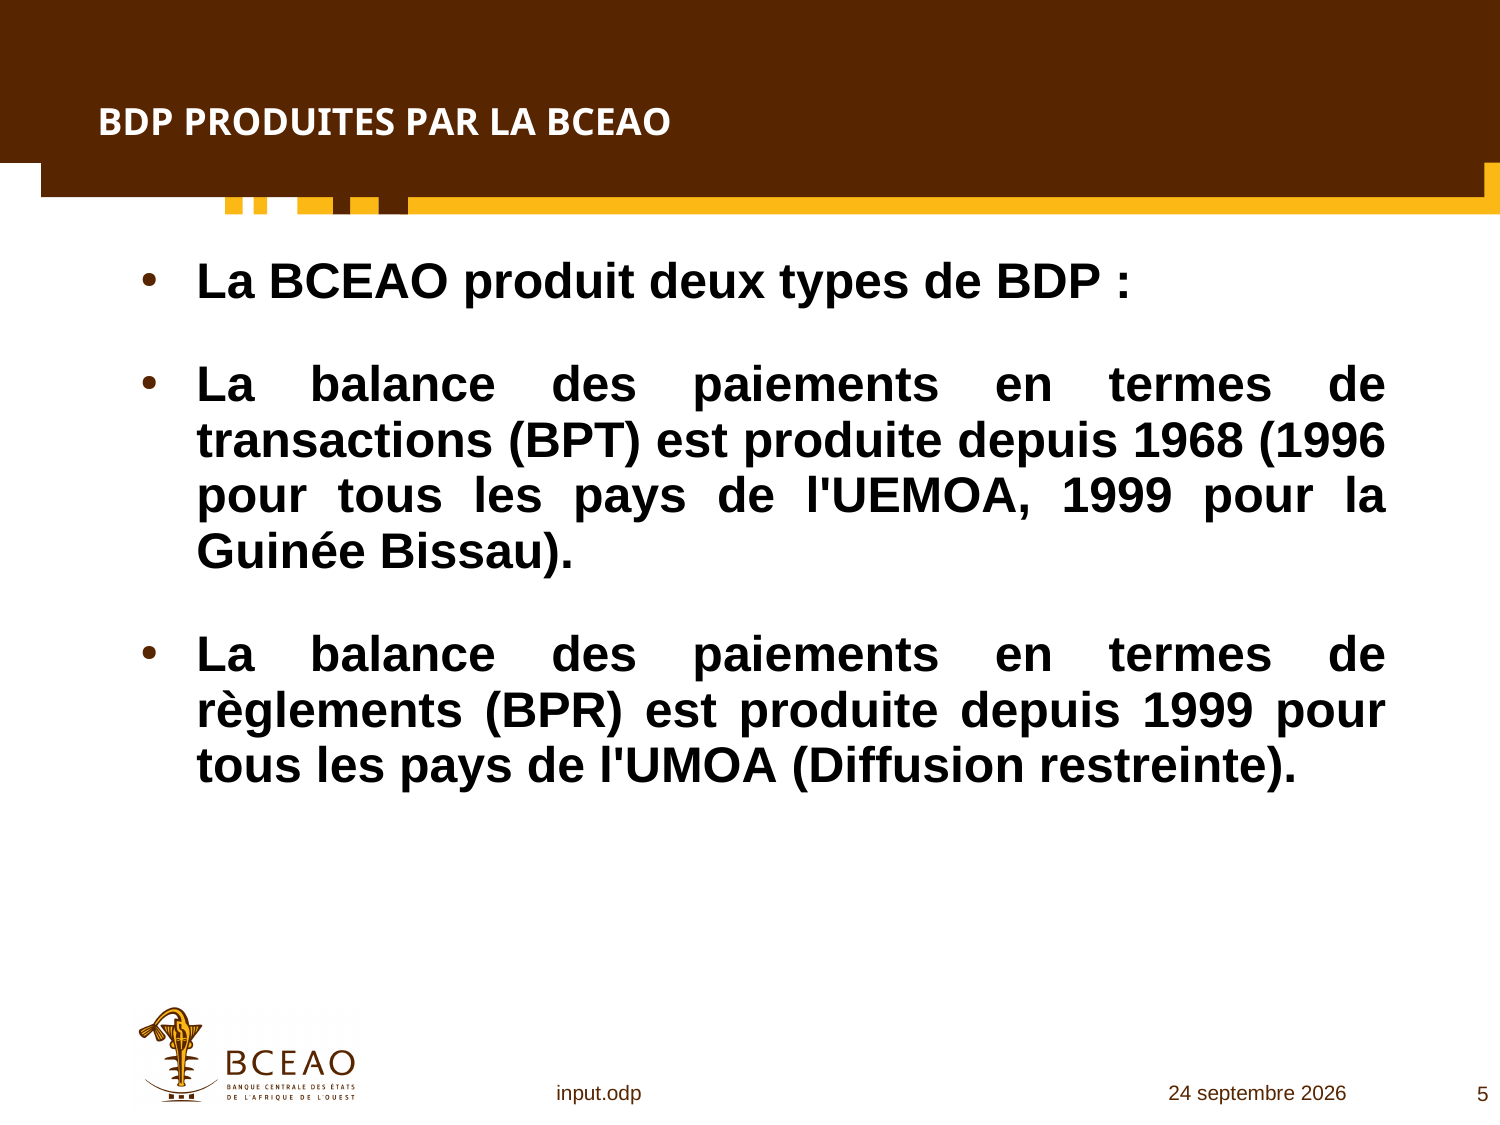

# BDP PRODUITES PAR LA BCEAO
La BCEAO produit deux types de BDP :
La balance des paiements en termes de transactions (BPT) est produite depuis 1968 (1996 pour tous les pays de l'UEMOA, 1999 pour la Guinée Bissau).
La balance des paiements en termes de règlements (BPR) est produite depuis 1999 pour tous les pays de l'UMOA (Diffusion restreinte).